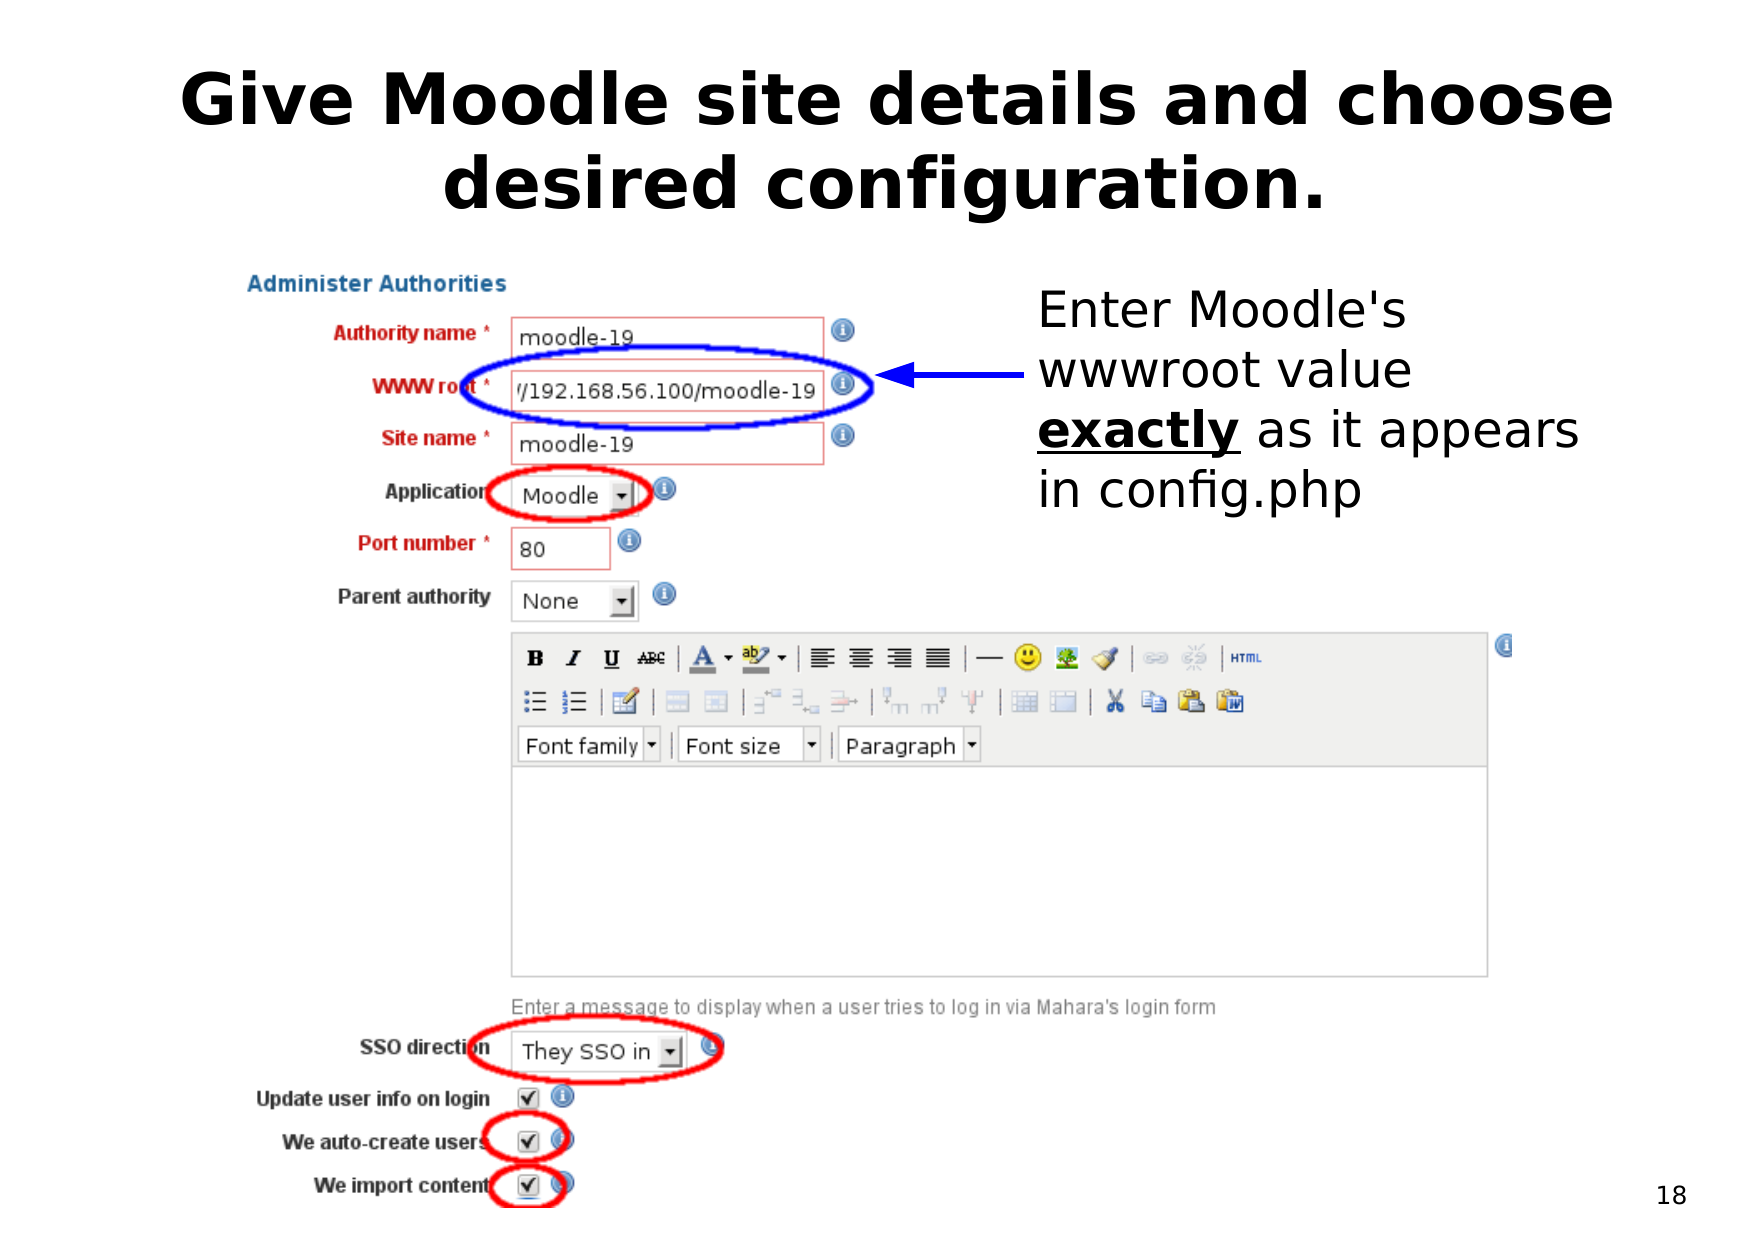

# Give Moodle site details and choose desired configuration.
Enter Moodle's
wwwroot value
exactly as it appears
in config.php
18